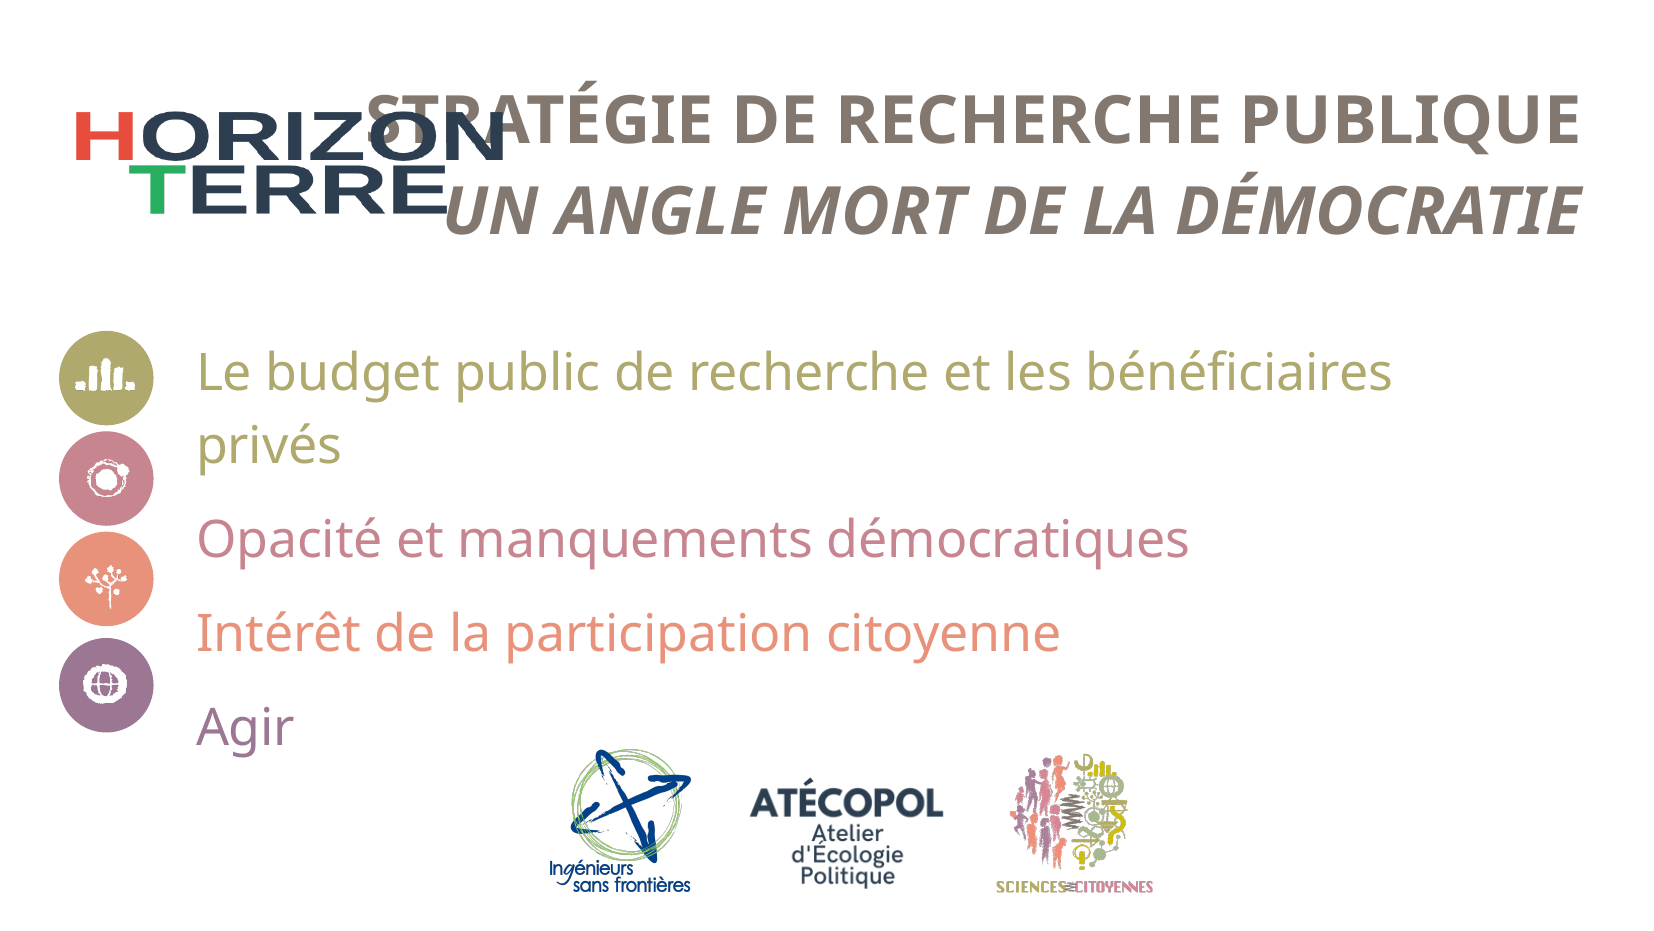

# STRATÉGIE DE RECHERCHE PUBLIQUE UN ANGLE MORT DE LA DÉMOCRATIE
Le budget public de recherche et les bénéficiaires privés
Opacité et manquements démocratiques
Intérêt de la participation citoyenne
Agir
1